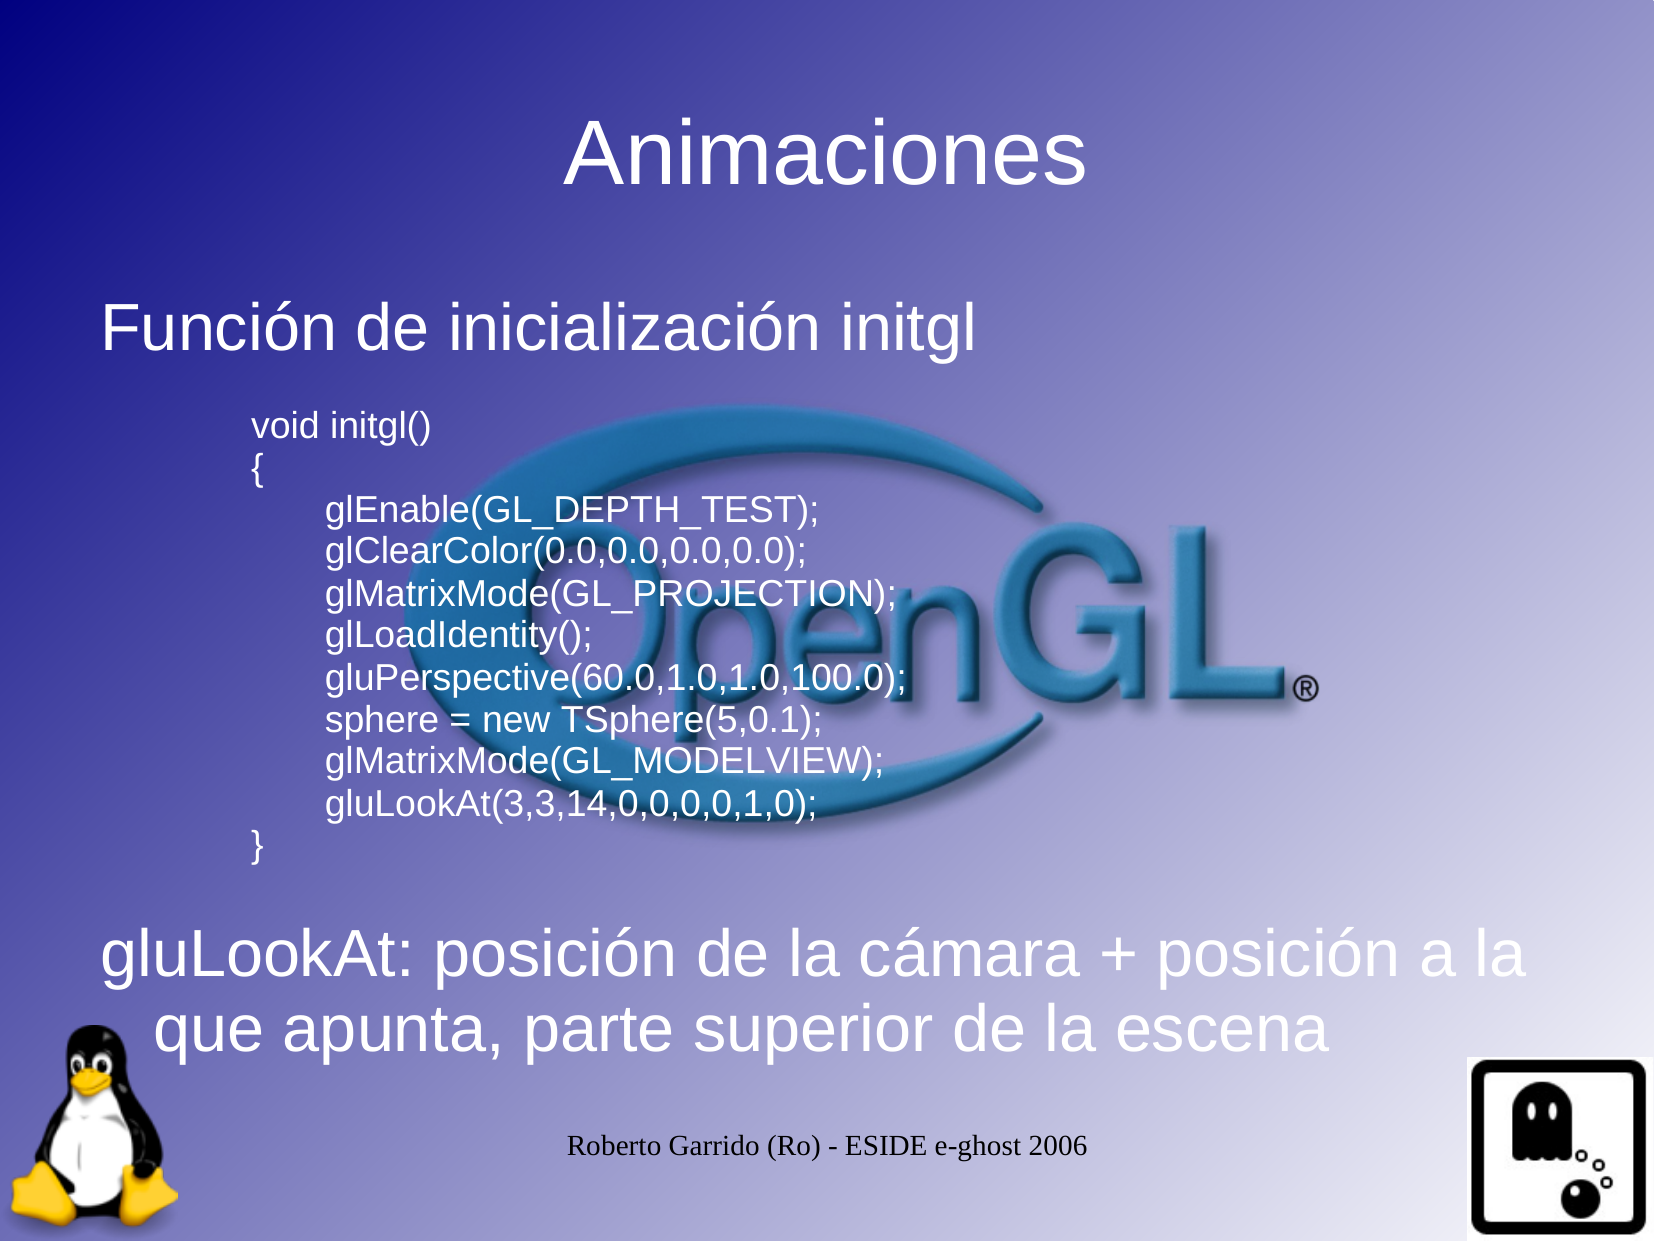

# Animaciones
Función de inicialización initgl
gluLookAt: posición de la cámara + posición a la que apunta, parte superior de la escena
void initgl()
{
	glEnable(GL_DEPTH_TEST);
	glClearColor(0.0,0.0,0.0,0.0);
	glMatrixMode(GL_PROJECTION);
	glLoadIdentity();
	gluPerspective(60.0,1.0,1.0,100.0);
	sphere = new TSphere(5,0.1);
	glMatrixMode(GL_MODELVIEW);
	gluLookAt(3,3,14,0,0,0,0,1,0);
}
Roberto Garrido (Ro) - ESIDE e-ghost 2006